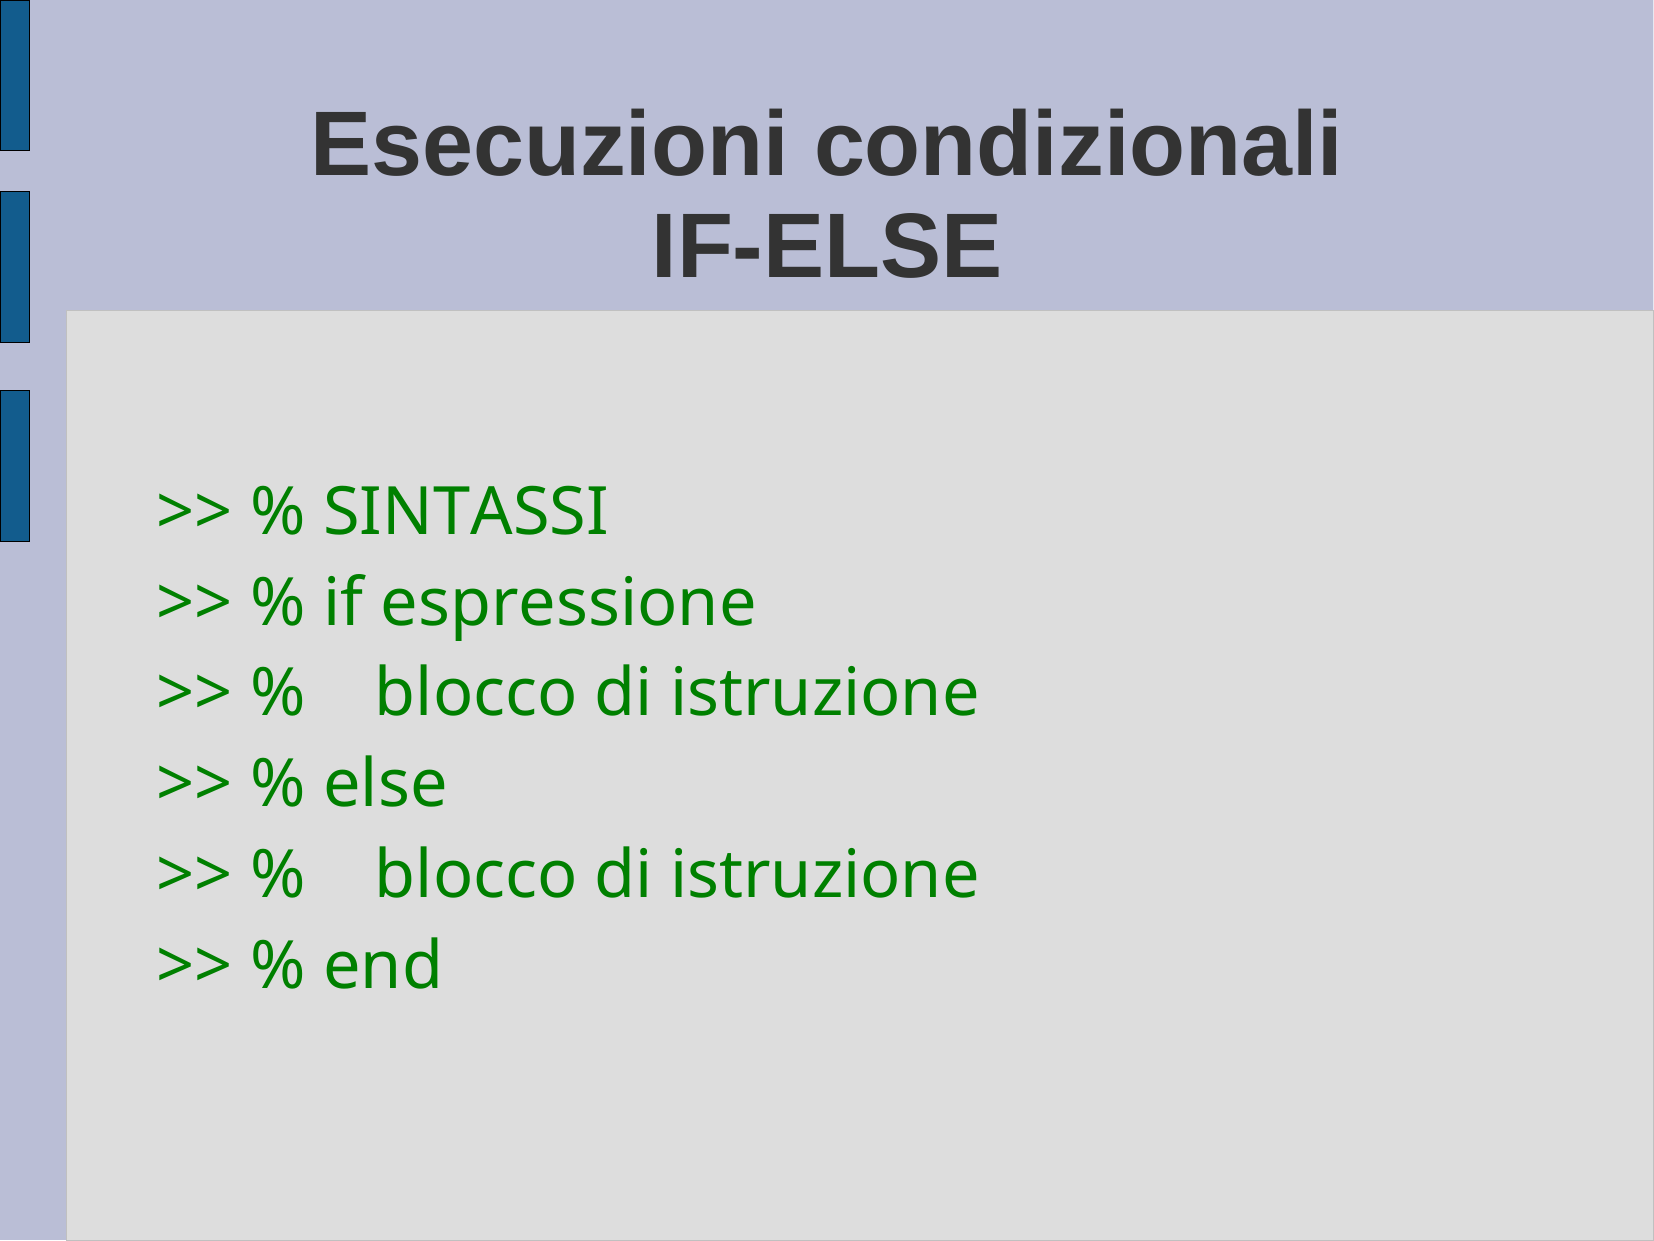

# Esecuzioni condizionali IF-ELSE
>> % SINTASSI
>> % if espressione
>> % blocco di istruzione
>> % else
>> % blocco di istruzione
>> % end